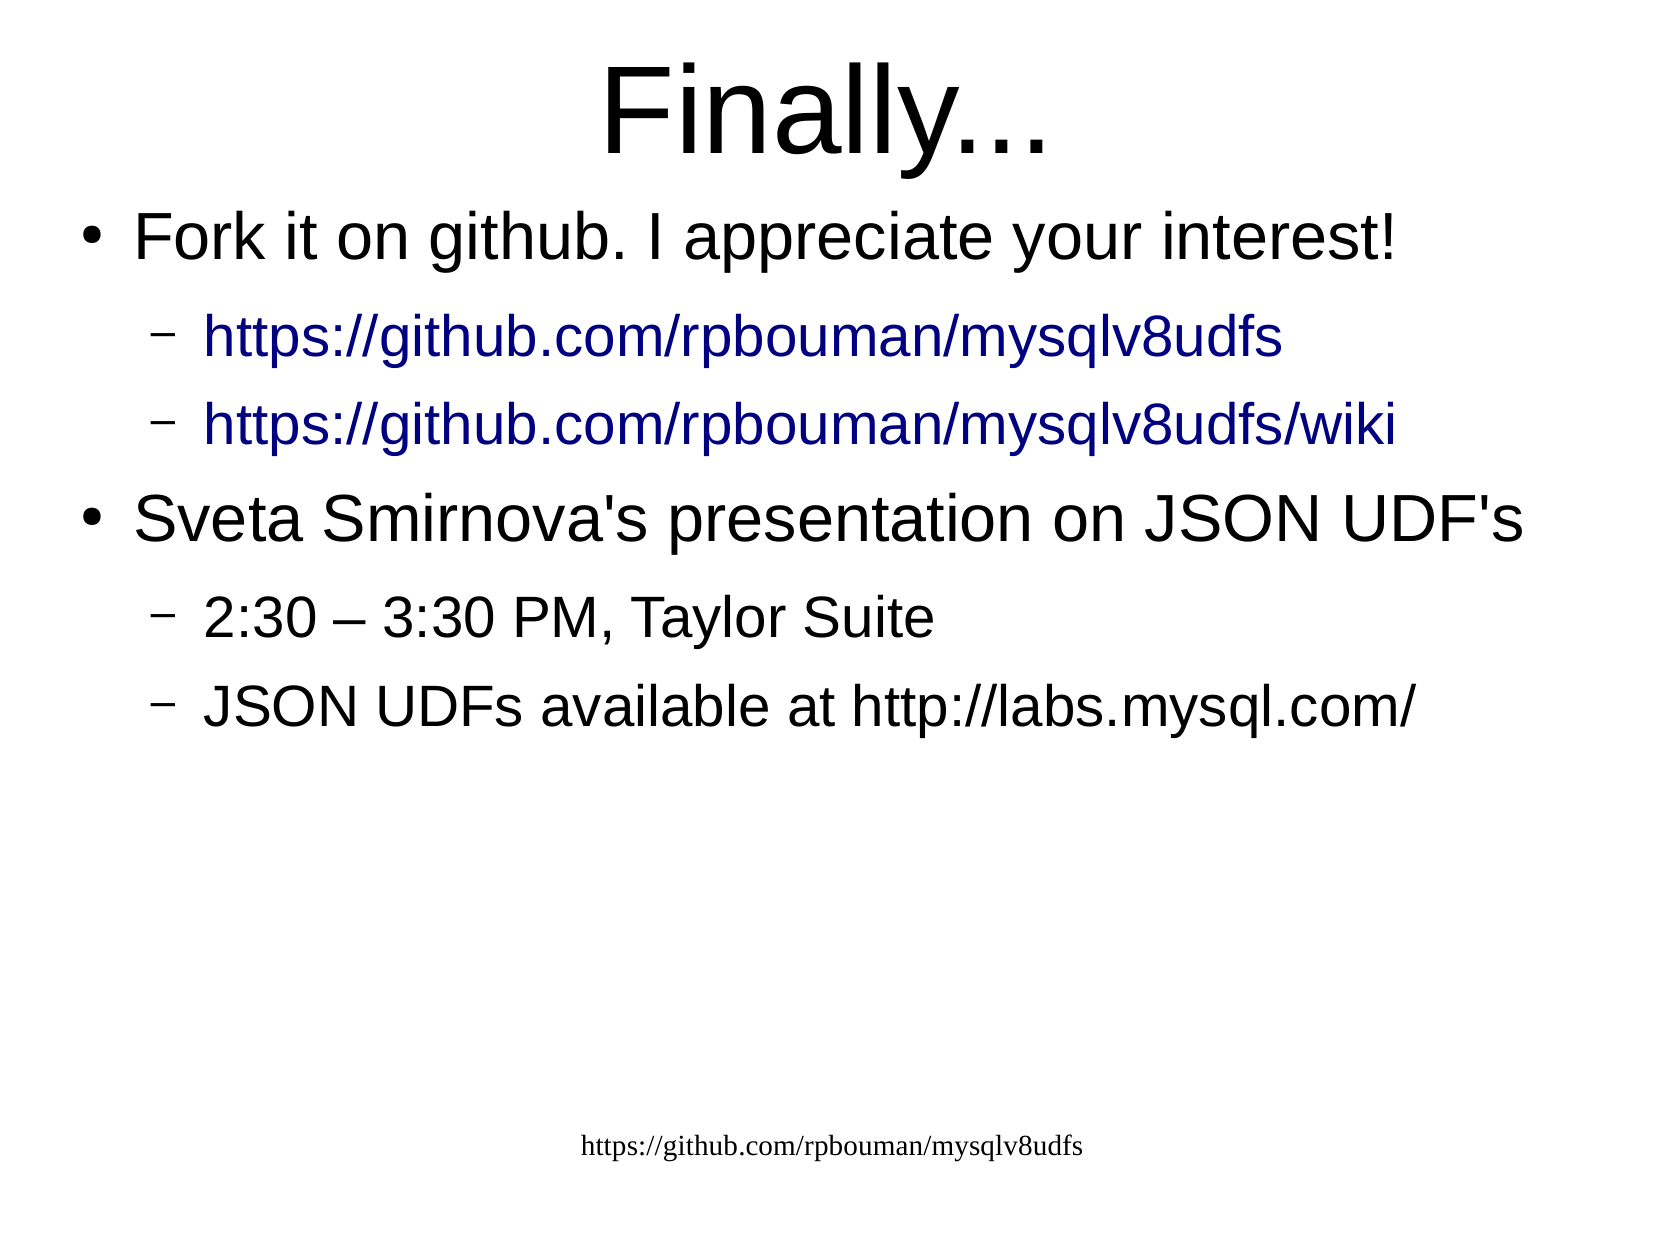

# Finally...
Fork it on github. I appreciate your interest!
https://github.com/rpbouman/mysqlv8udfs
https://github.com/rpbouman/mysqlv8udfs/wiki
Sveta Smirnova's presentation on JSON UDF's
2:30 – 3:30 PM, Taylor Suite
JSON UDFs available at http://labs.mysql.com/